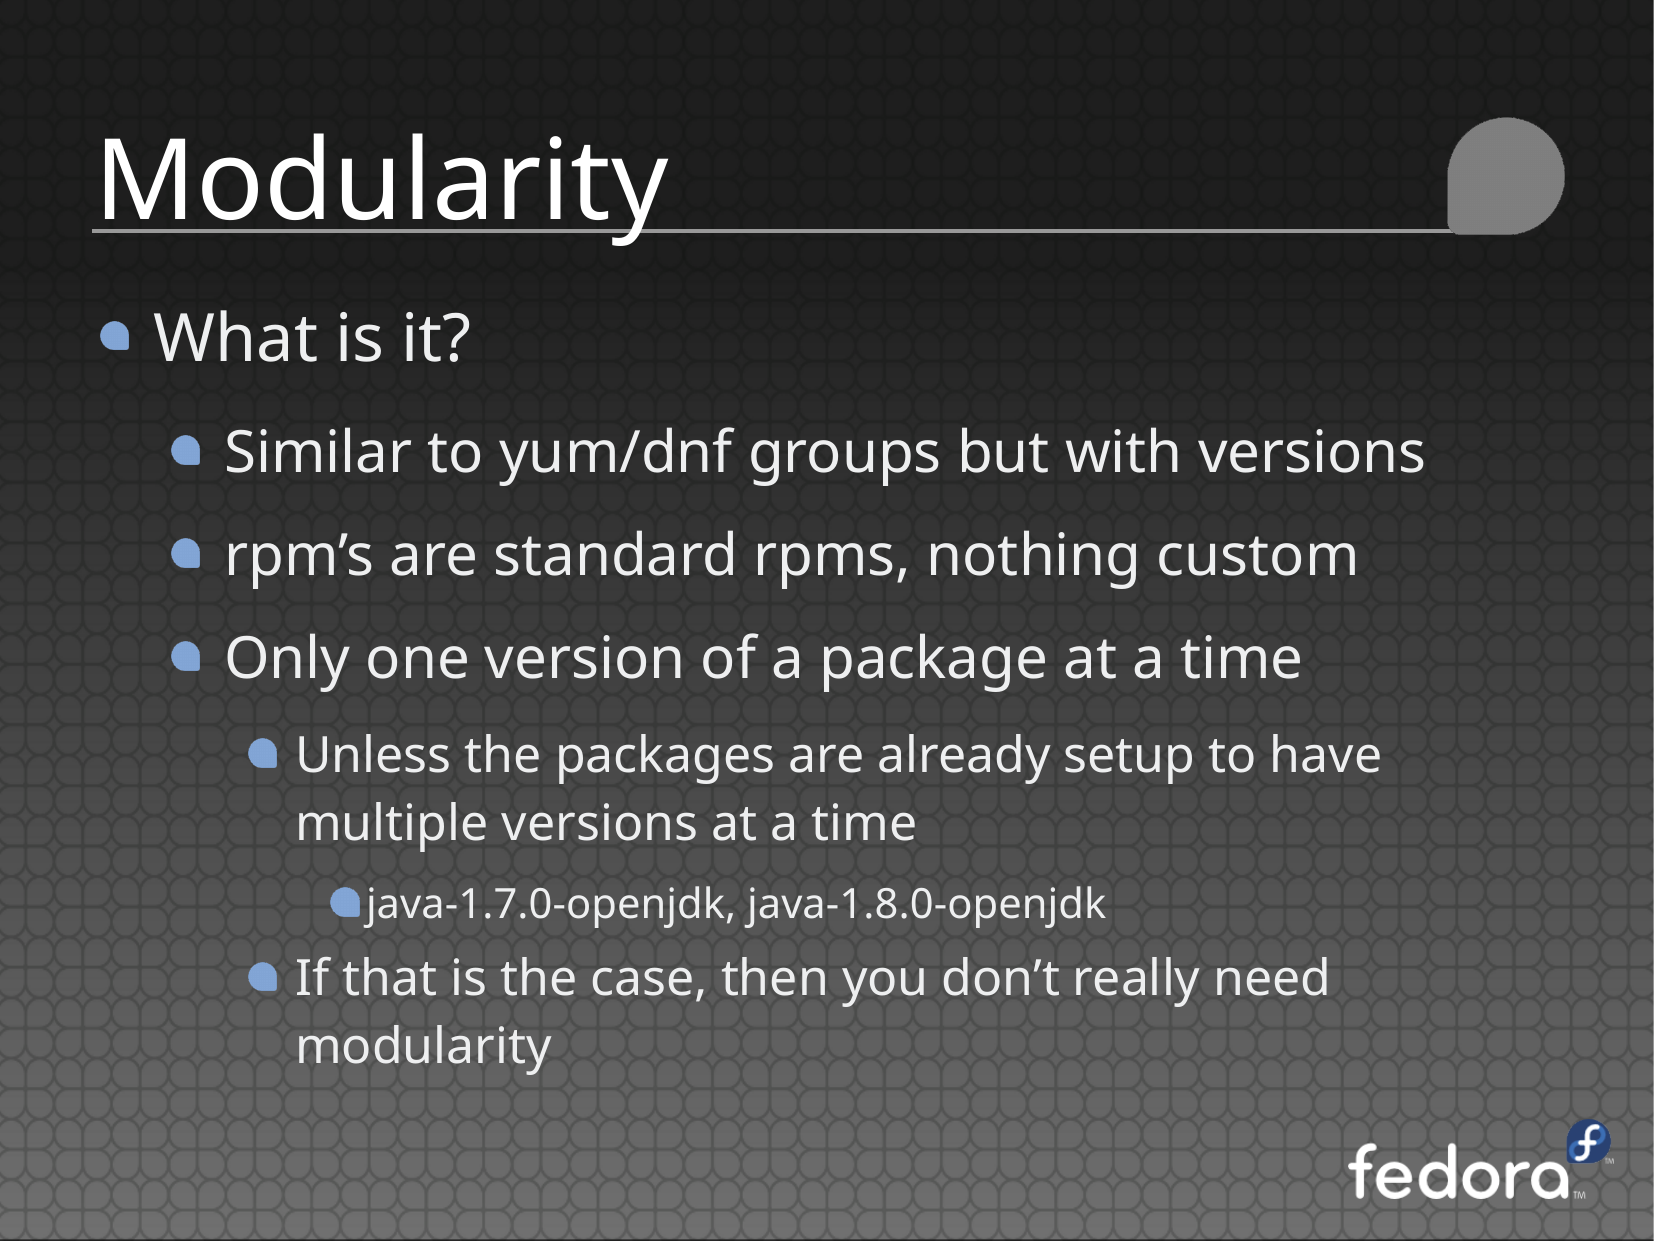

Modularity
# What is it?
Similar to yum/dnf groups but with versions
rpm’s are standard rpms, nothing custom
Only one version of a package at a time
Unless the packages are already setup to have multiple versions at a time
java-1.7.0-openjdk, java-1.8.0-openjdk
If that is the case, then you don’t really need modularity